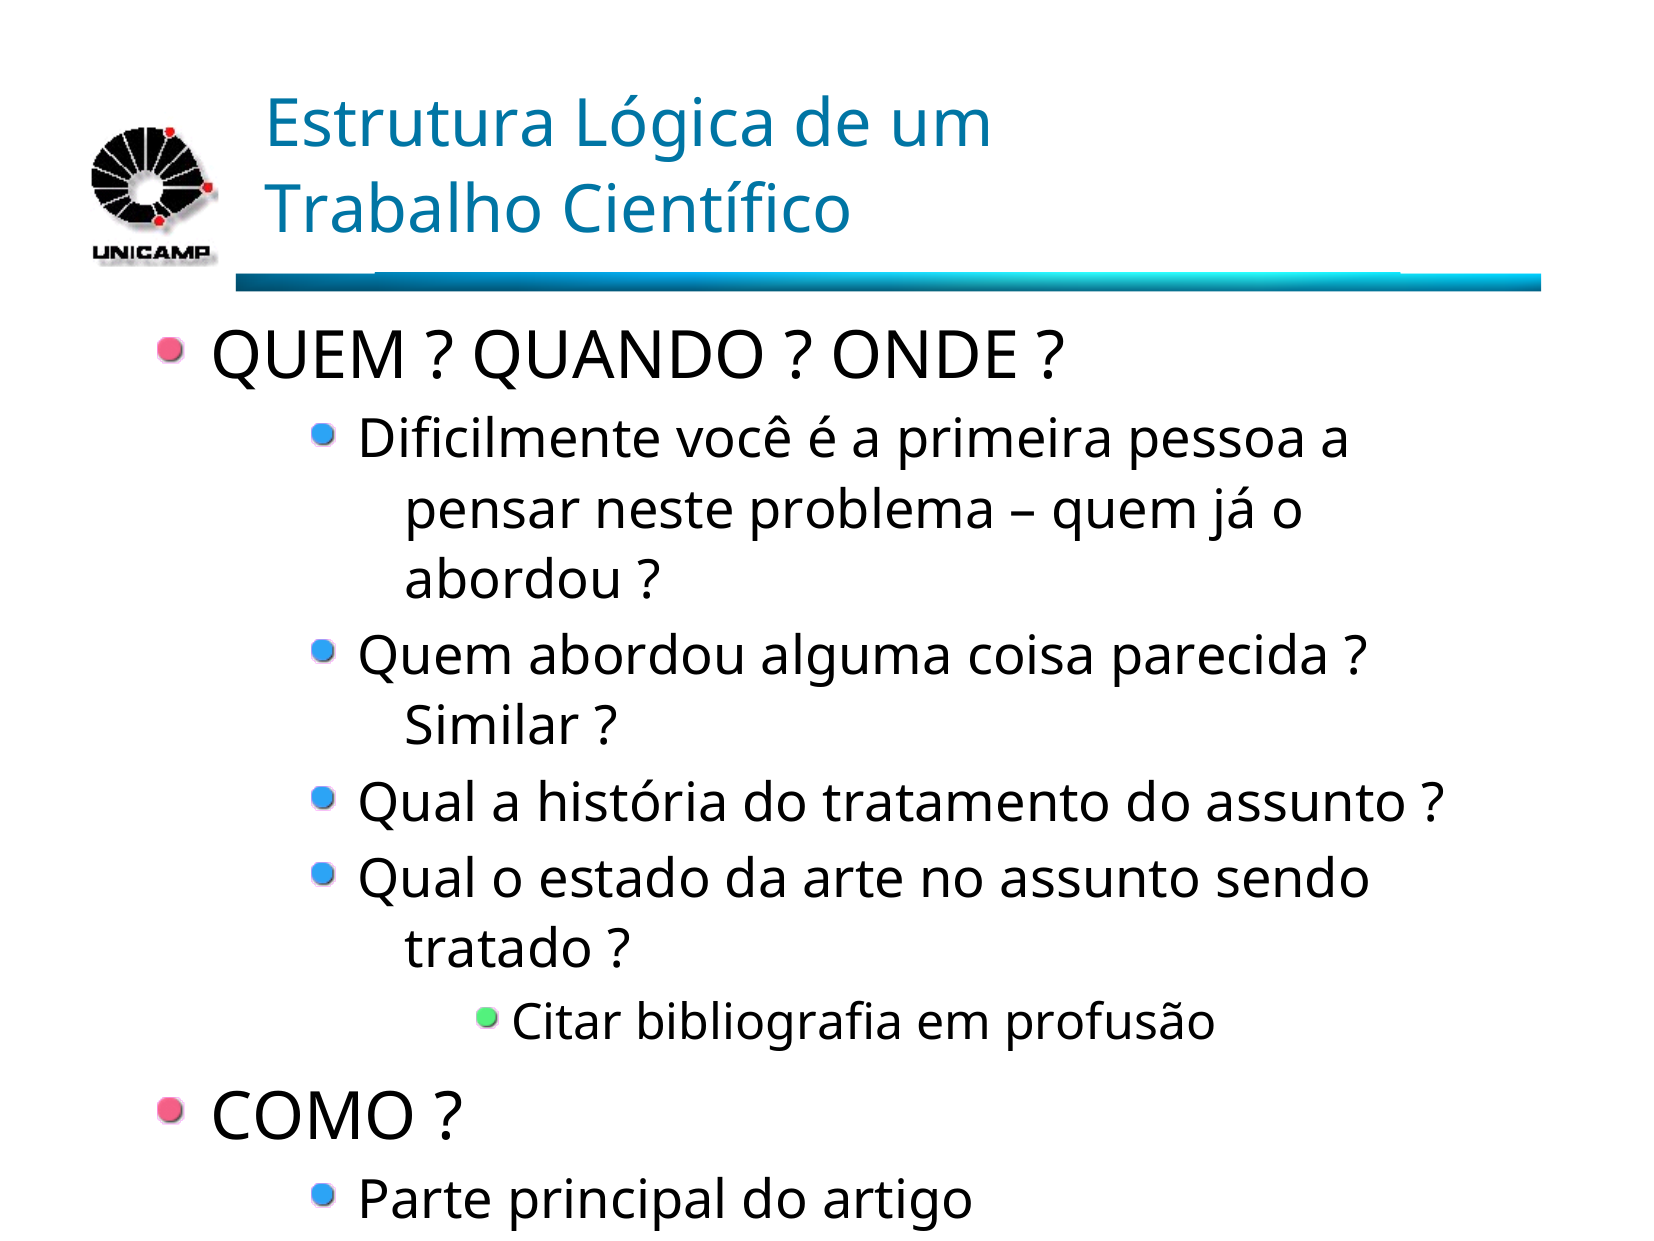

# Estrutura Lógica de um Trabalho Científico
QUEM ? QUANDO ? ONDE ?
Dificilmente você é a primeira pessoa a pensar neste problema – quem já o abordou ?
Quem abordou alguma coisa parecida ? Similar ?
Qual a história do tratamento do assunto ?
Qual o estado da arte no assunto sendo tratado ?
Citar bibliografia em profusão
COMO ?
Parte principal do artigo
Argumentação clara e pedagógica
Se ater aos aspectos mais importantes – lembre-se, v. tem um espaço limitado – é importante saber sumarizar